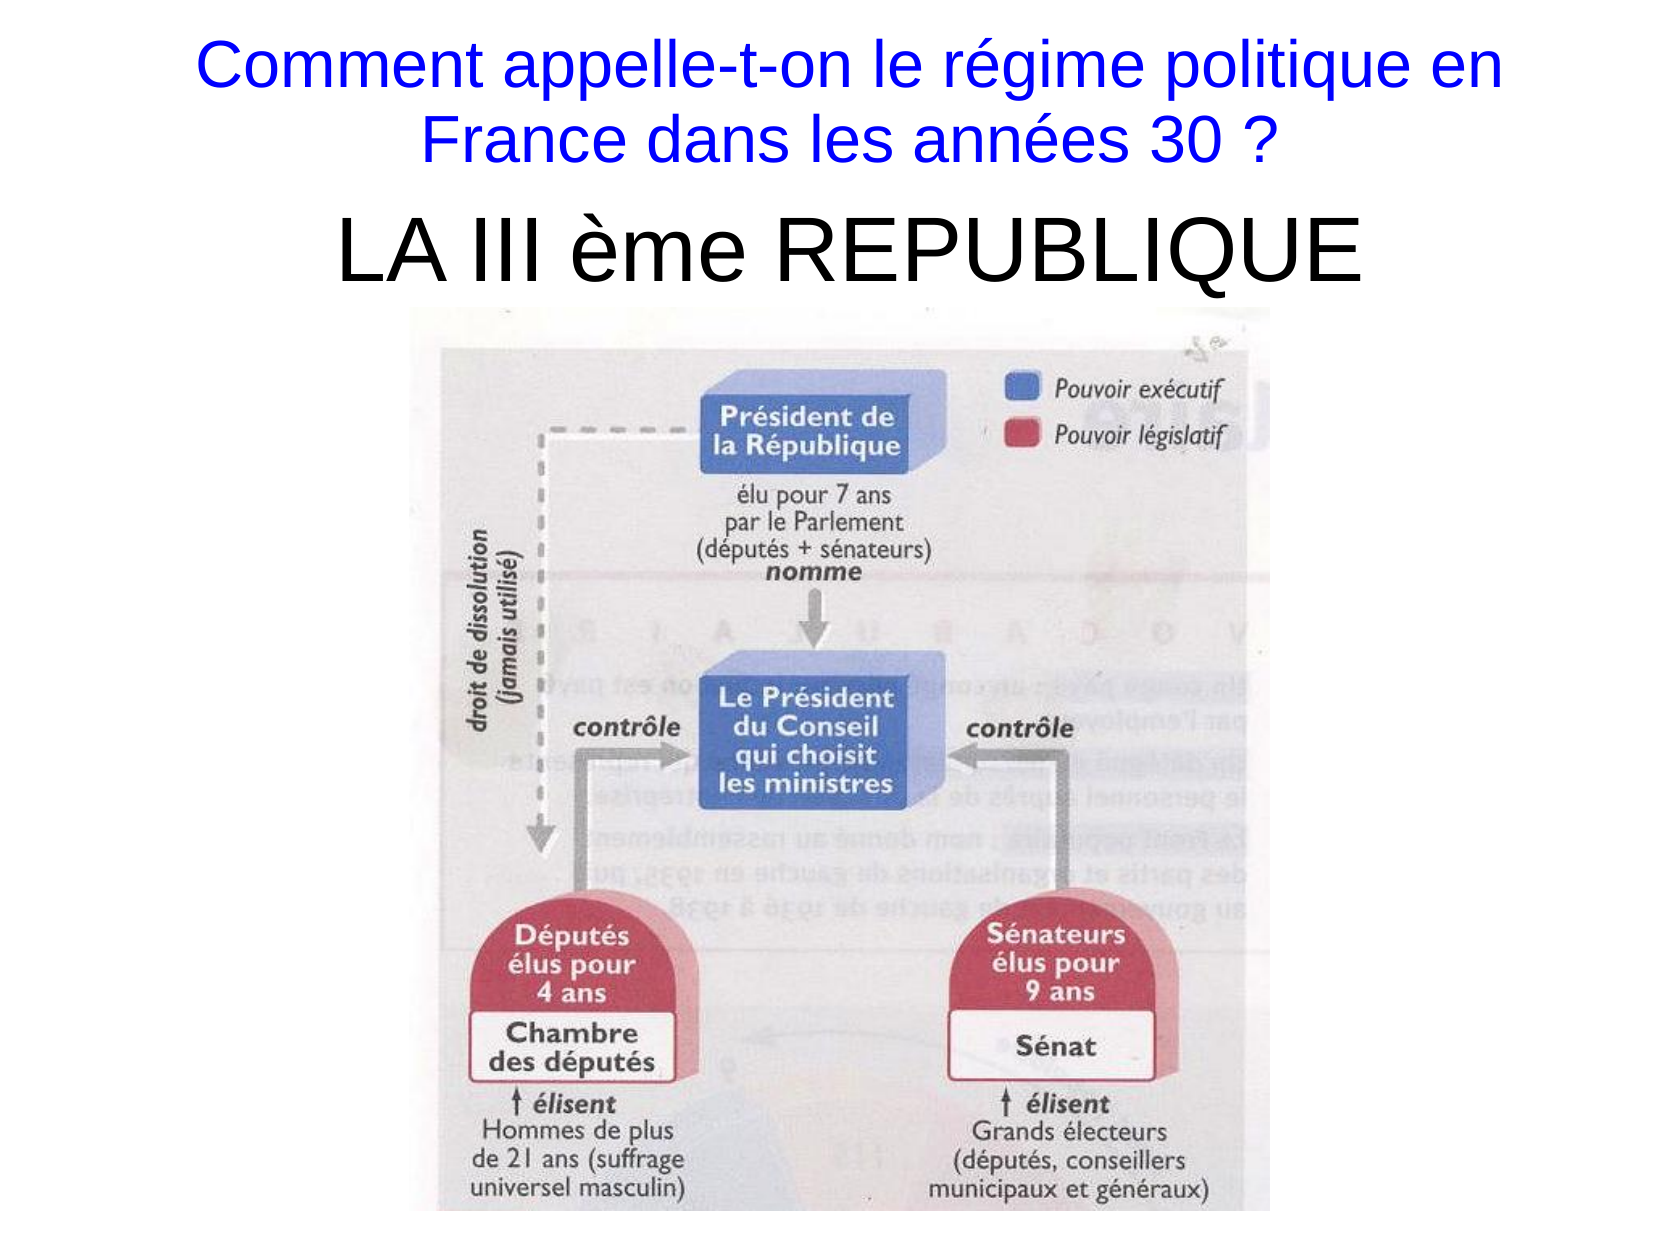

Comment appelle-t-on le régime politique en France dans les années 30 ?
# LA III ème REPUBLIQUE